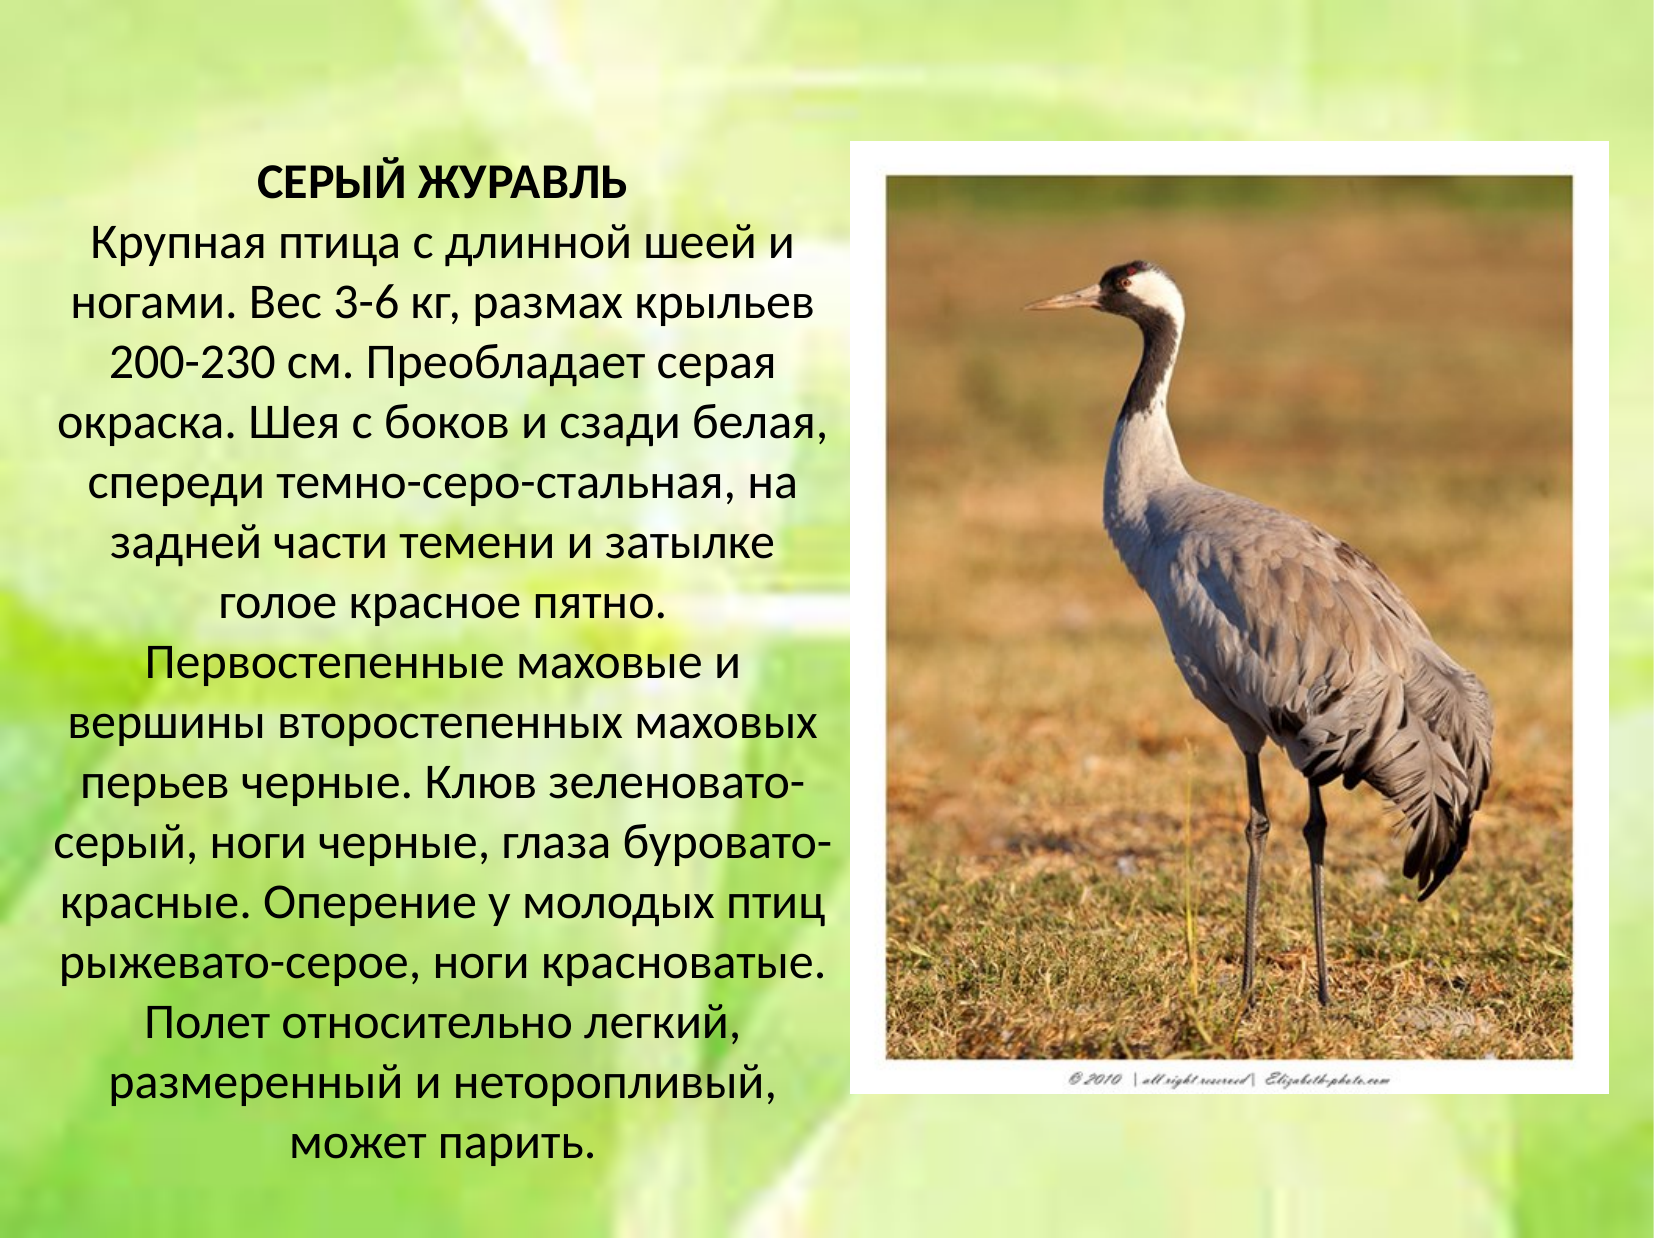

#
СЕРЫЙ ЖУРАВЛЬ
Крупная птица с длинной шеей и ногами. Вес 3-6 кг, размах крыльев 200-230 см. Преобладает серая окраска. Шея с боков и сзади белая, спереди темно-серо-стальная, на задней части темени и затылке голое красное пятно. Первостепенные маховые и вершины второстепенных маховых перьев черные. Клюв зеленовато-серый, ноги черные, глаза буровато-красные. Оперение у молодых птиц рыжевато-серое, ноги красноватые. Полет относительно легкий, размеренный и неторопливый, может парить.